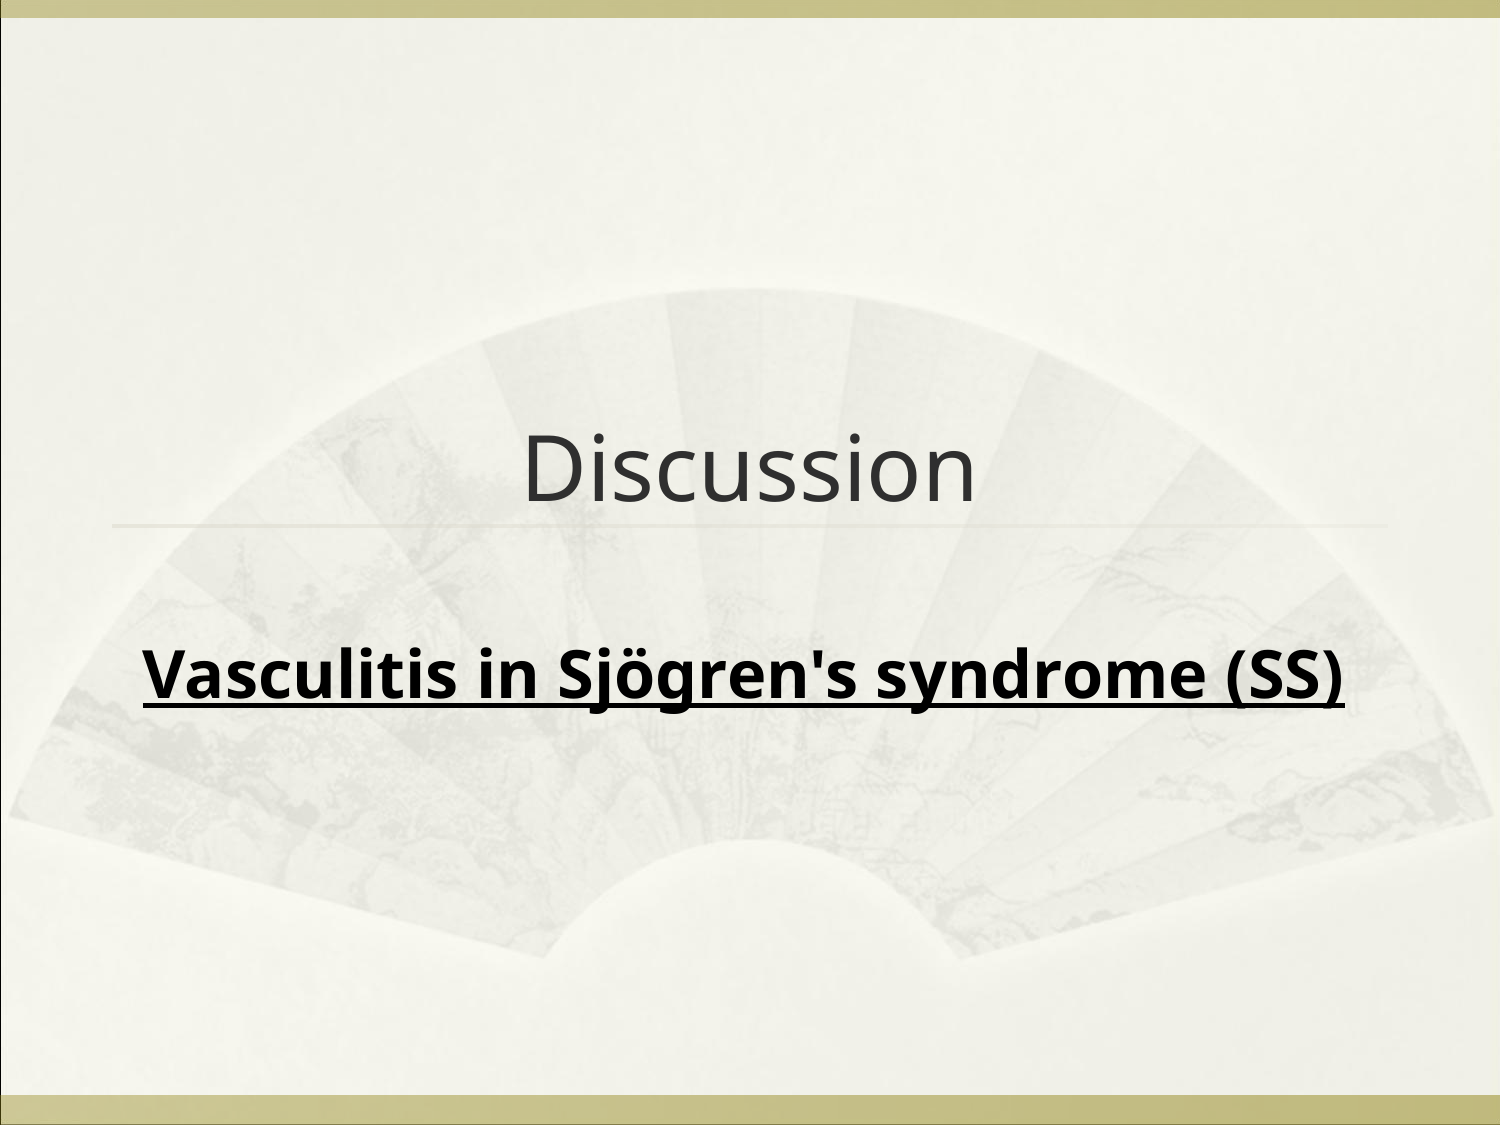

# Discussion
Vasculitis in Sjögren's syndrome (SS)